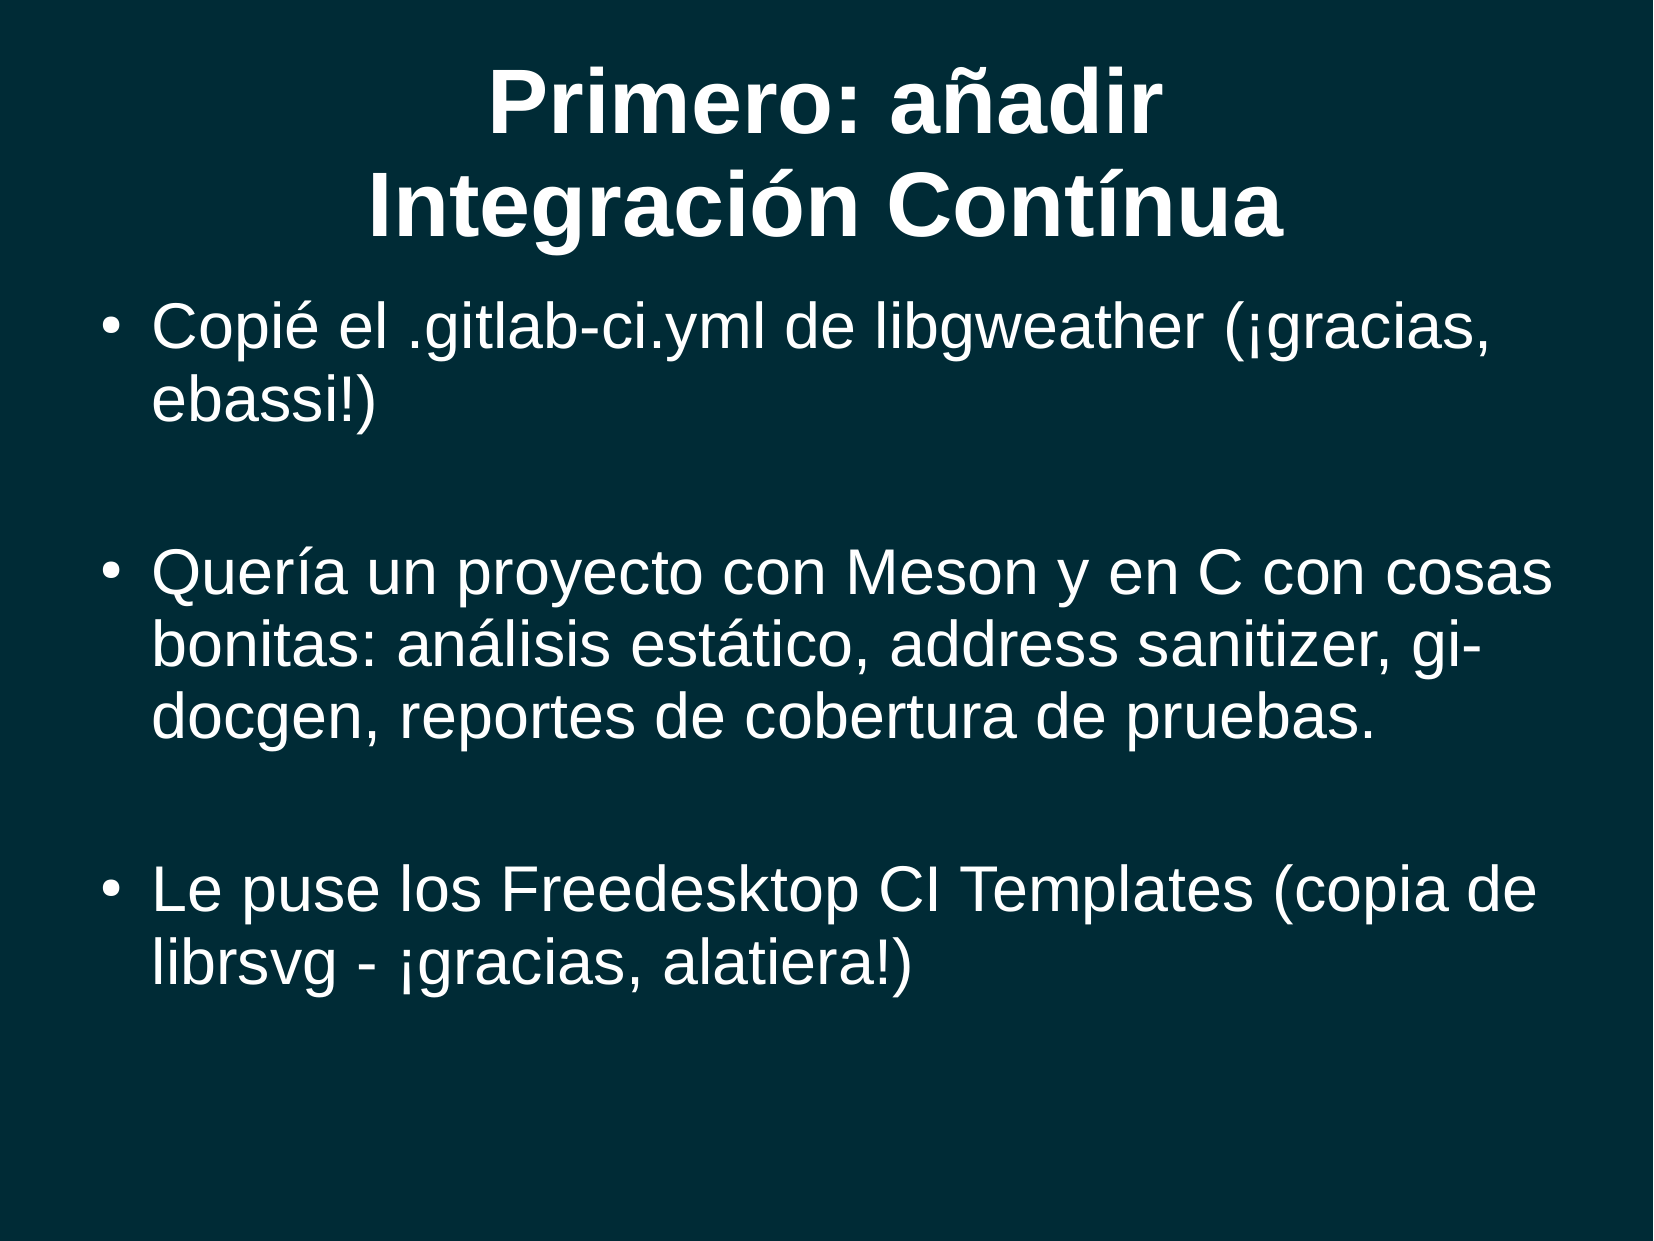

# Primero: añadir Integración Contínua
Copié el .gitlab-ci.yml de libgweather (¡gracias, ebassi!)
Quería un proyecto con Meson y en C con cosas bonitas: análisis estático, address sanitizer, gi-docgen, reportes de cobertura de pruebas.
Le puse los Freedesktop CI Templates (copia de librsvg - ¡gracias, alatiera!)